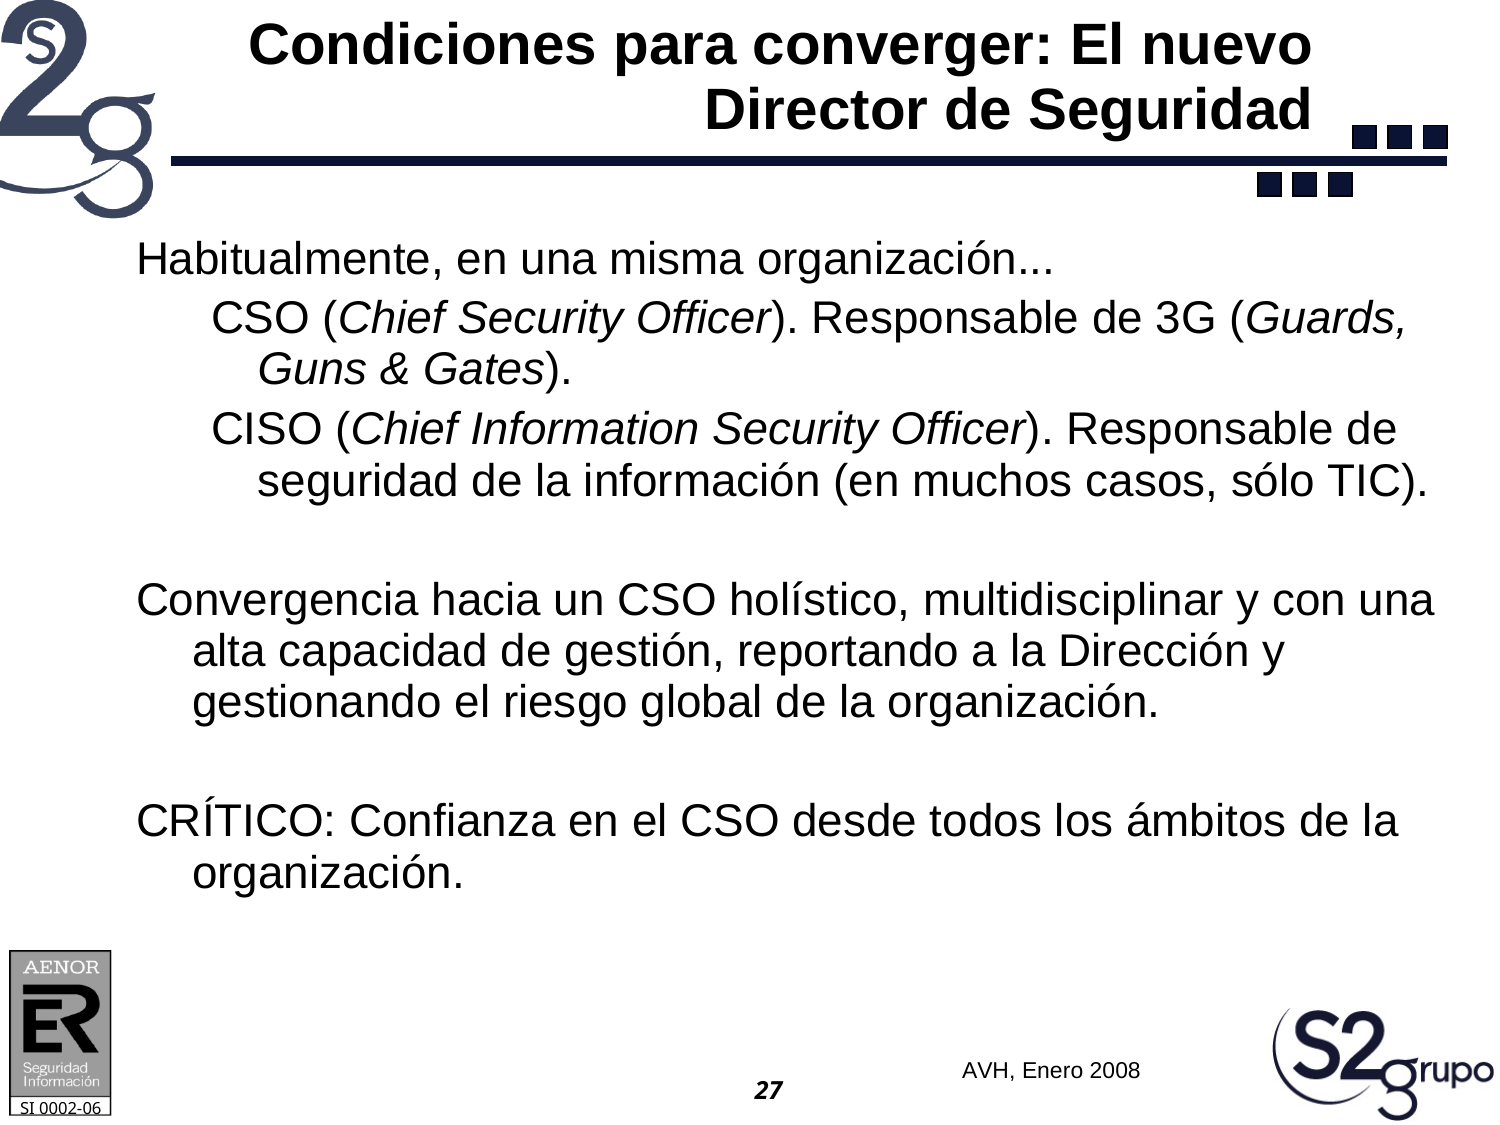

# Condiciones para converger: El nuevo Director de Seguridad
Habitualmente, en una misma organización...
CSO (Chief Security Officer). Responsable de 3G (Guards, Guns & Gates).
CISO (Chief Information Security Officer). Responsable de seguridad de la información (en muchos casos, sólo TIC).
Convergencia hacia un CSO holístico, multidisciplinar y con una alta capacidad de gestión, reportando a la Dirección y gestionando el riesgo global de la organización.
CRÍTICO: Confianza en el CSO desde todos los ámbitos de la organización.
AVH, Enero 2008